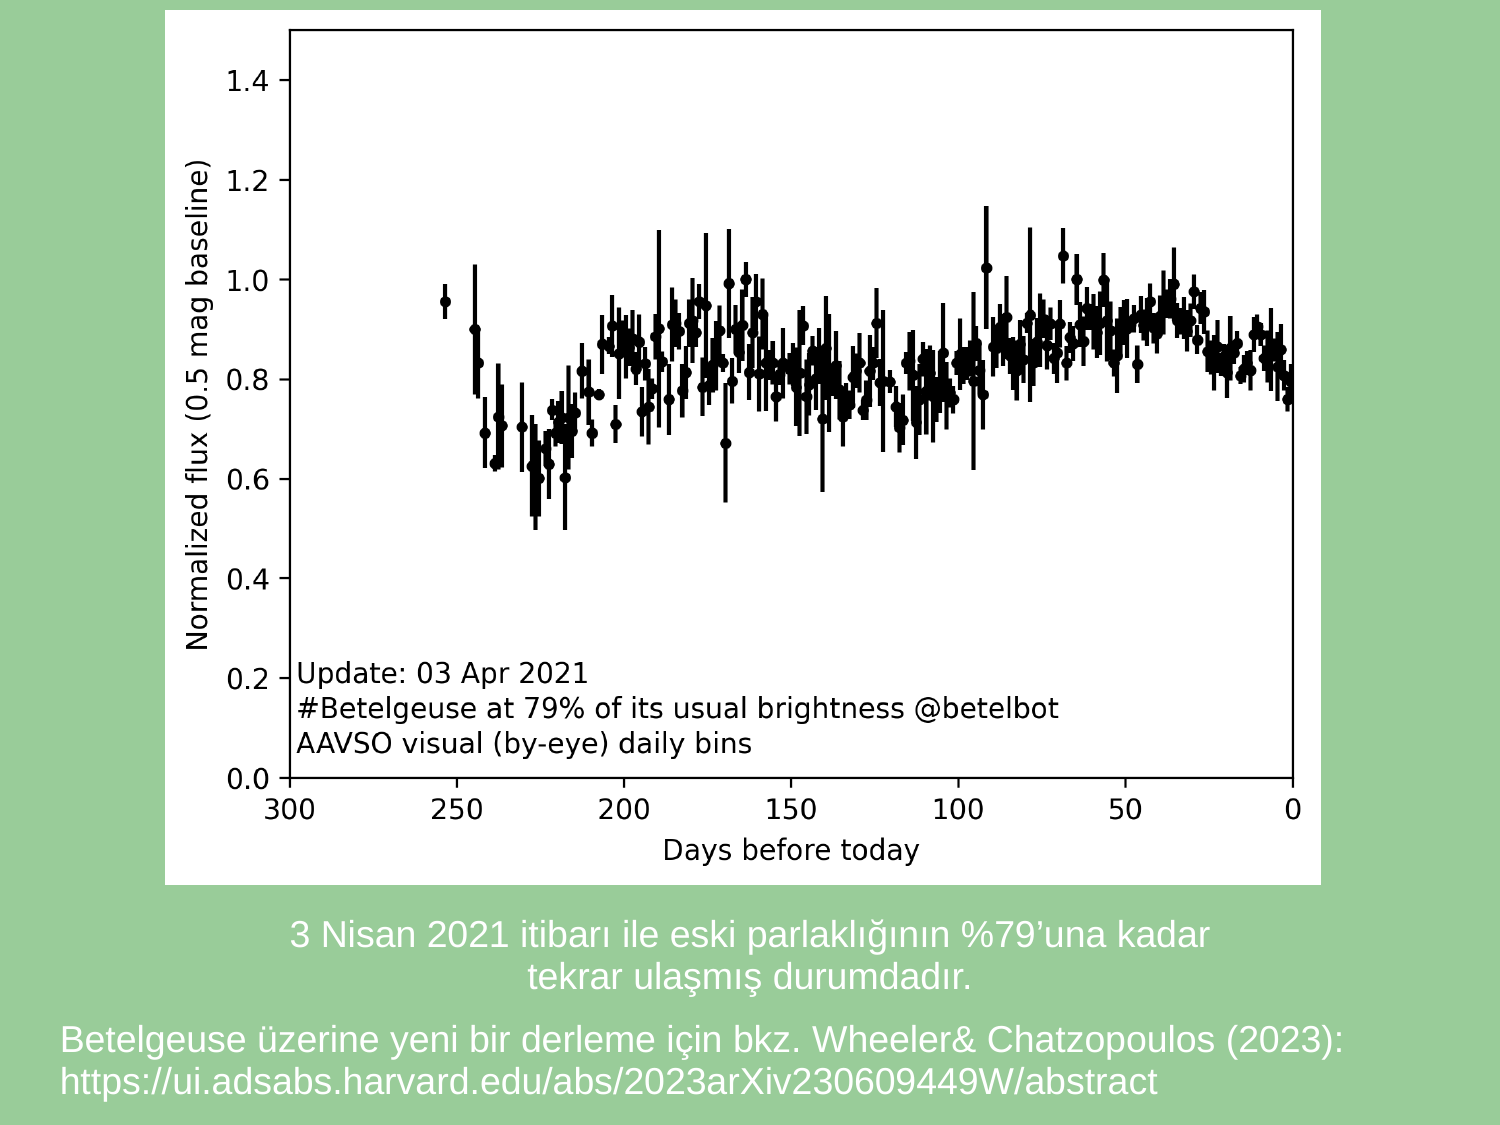

3 Nisan 2021 itibarı ile eski parlaklığının %79’una kadar tekrar ulaşmış durumdadır.
Betelgeuse üzerine yeni bir derleme için bkz. Wheeler& Chatzopoulos (2023): https://ui.adsabs.harvard.edu/abs/2023arXiv230609449W/abstract